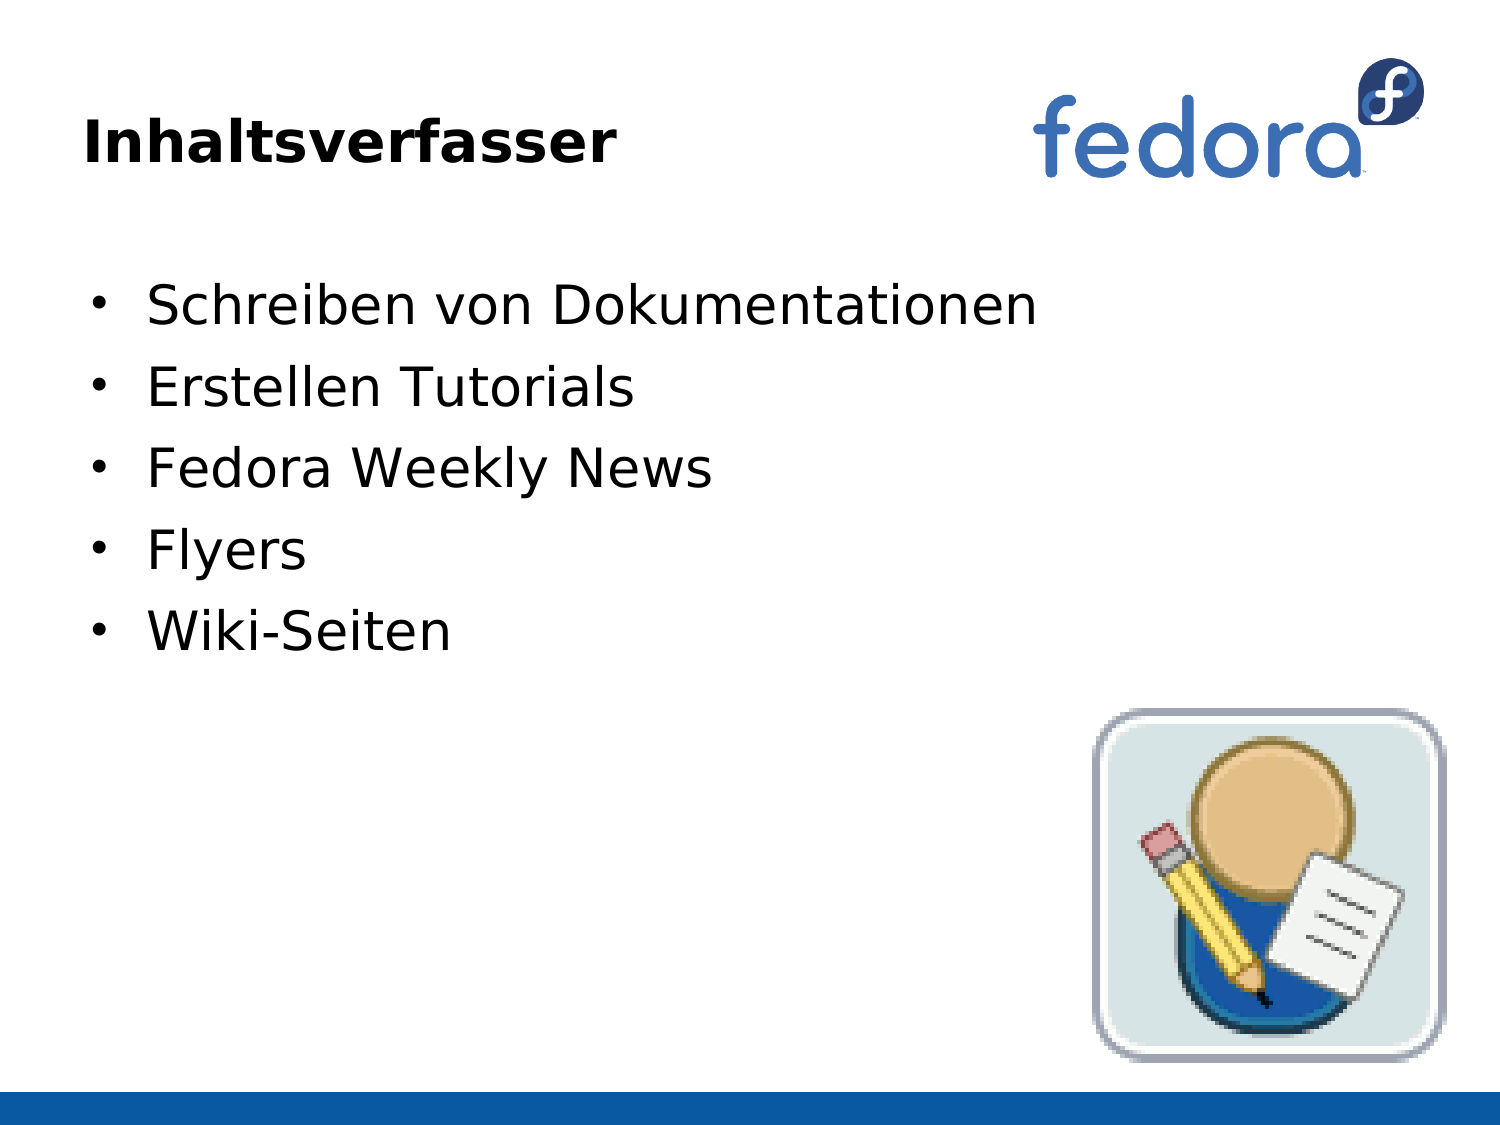

# Inhaltsverfasser
Schreiben von Dokumentationen
Erstellen Tutorials
Fedora Weekly News
Flyers
Wiki-Seiten